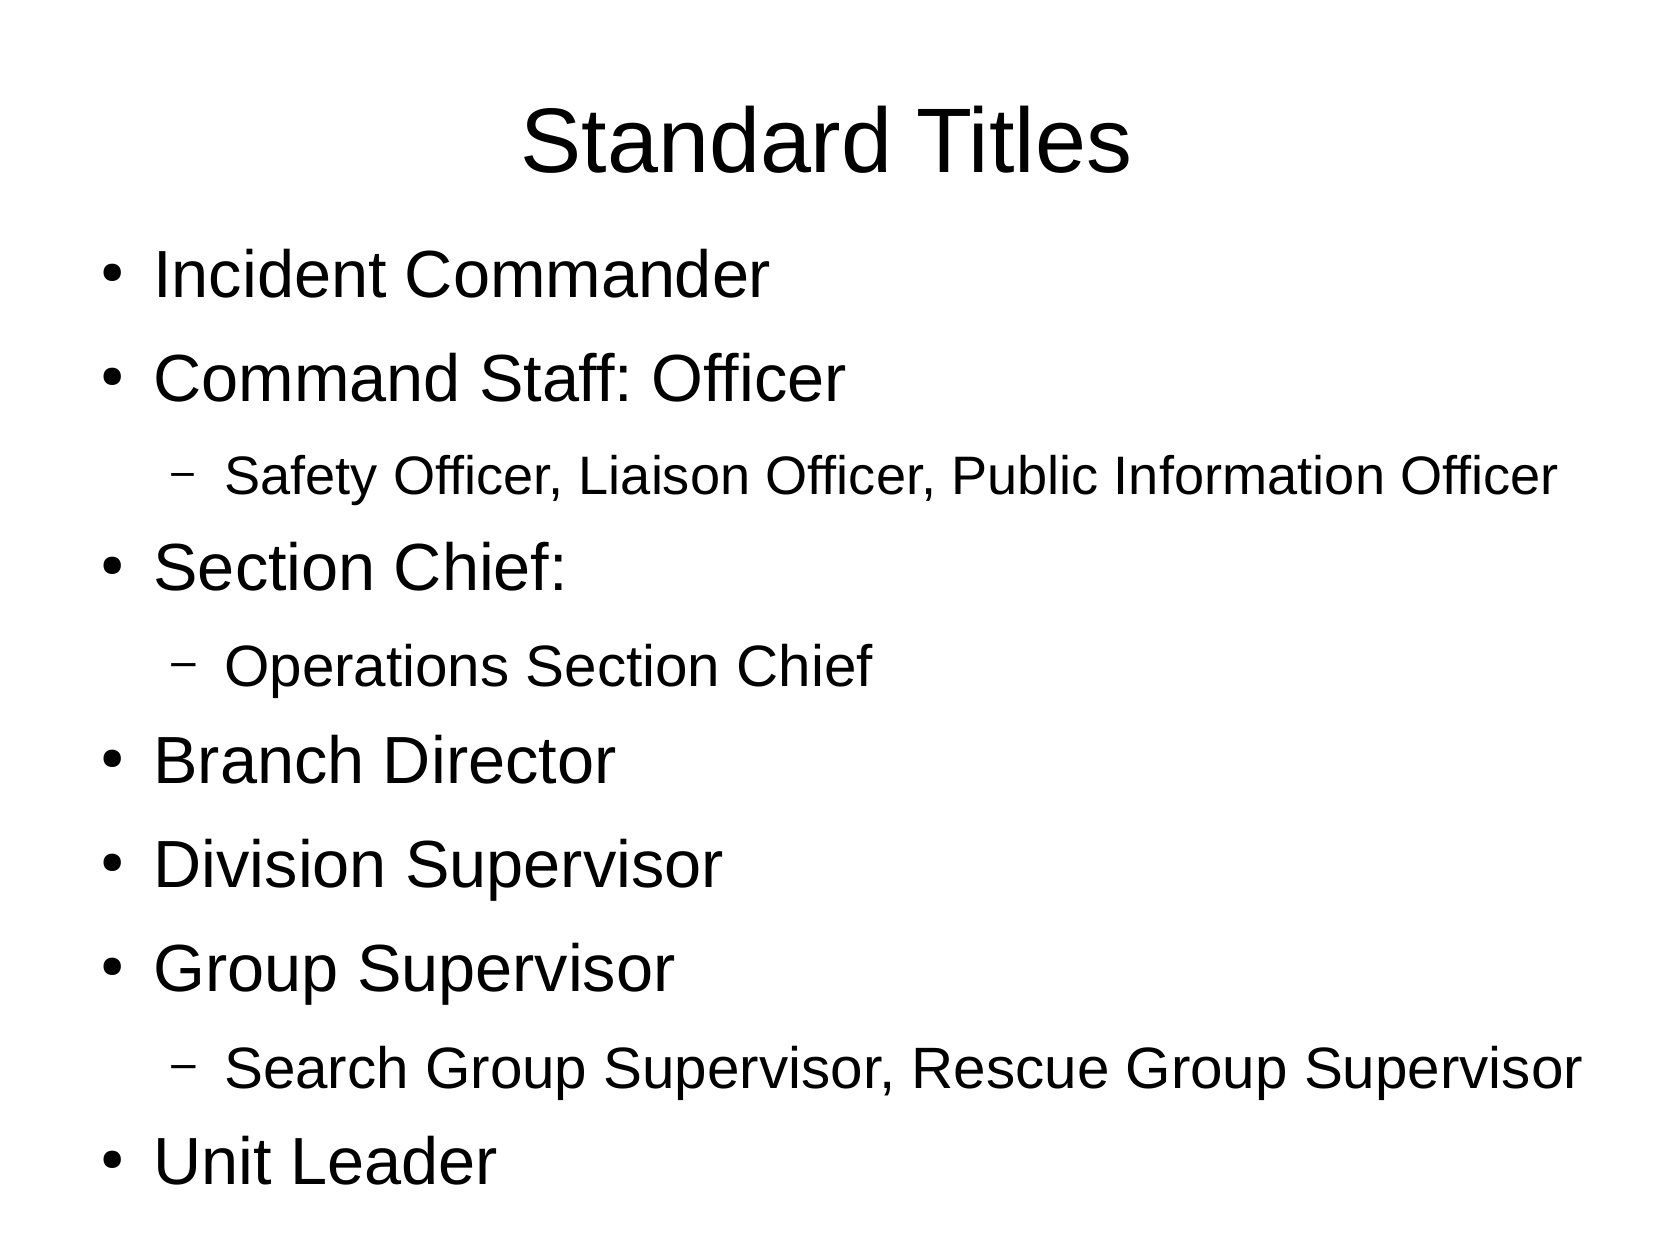

# Standard Titles
Incident Commander
Command Staff: Officer
Safety Officer, Liaison Officer, Public Information Officer
Section Chief:
Operations Section Chief
Branch Director
Division Supervisor
Group Supervisor
Search Group Supervisor, Rescue Group Supervisor
Unit Leader